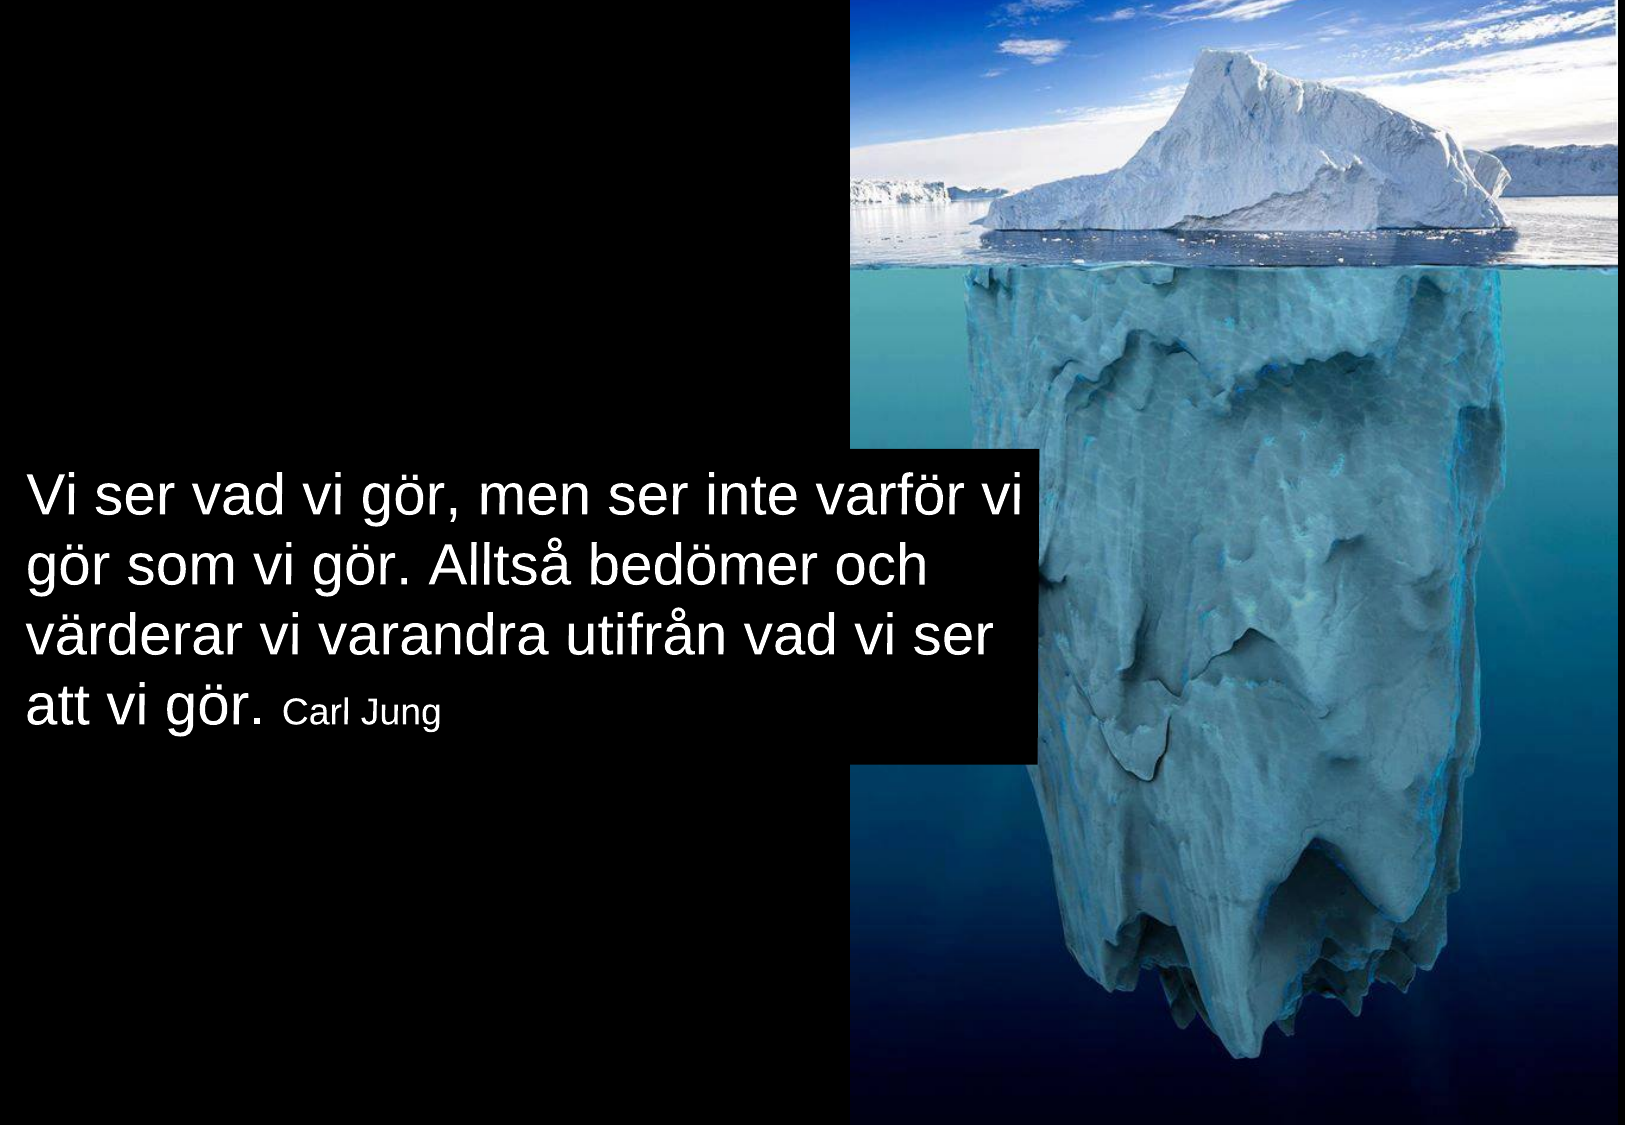

Vi ser vad vi gör, men ser inte varför vi gör som vi gör. Alltså bedömer och värderar vi varandra utifrån vad vi ser att vi gör. Carl Jung